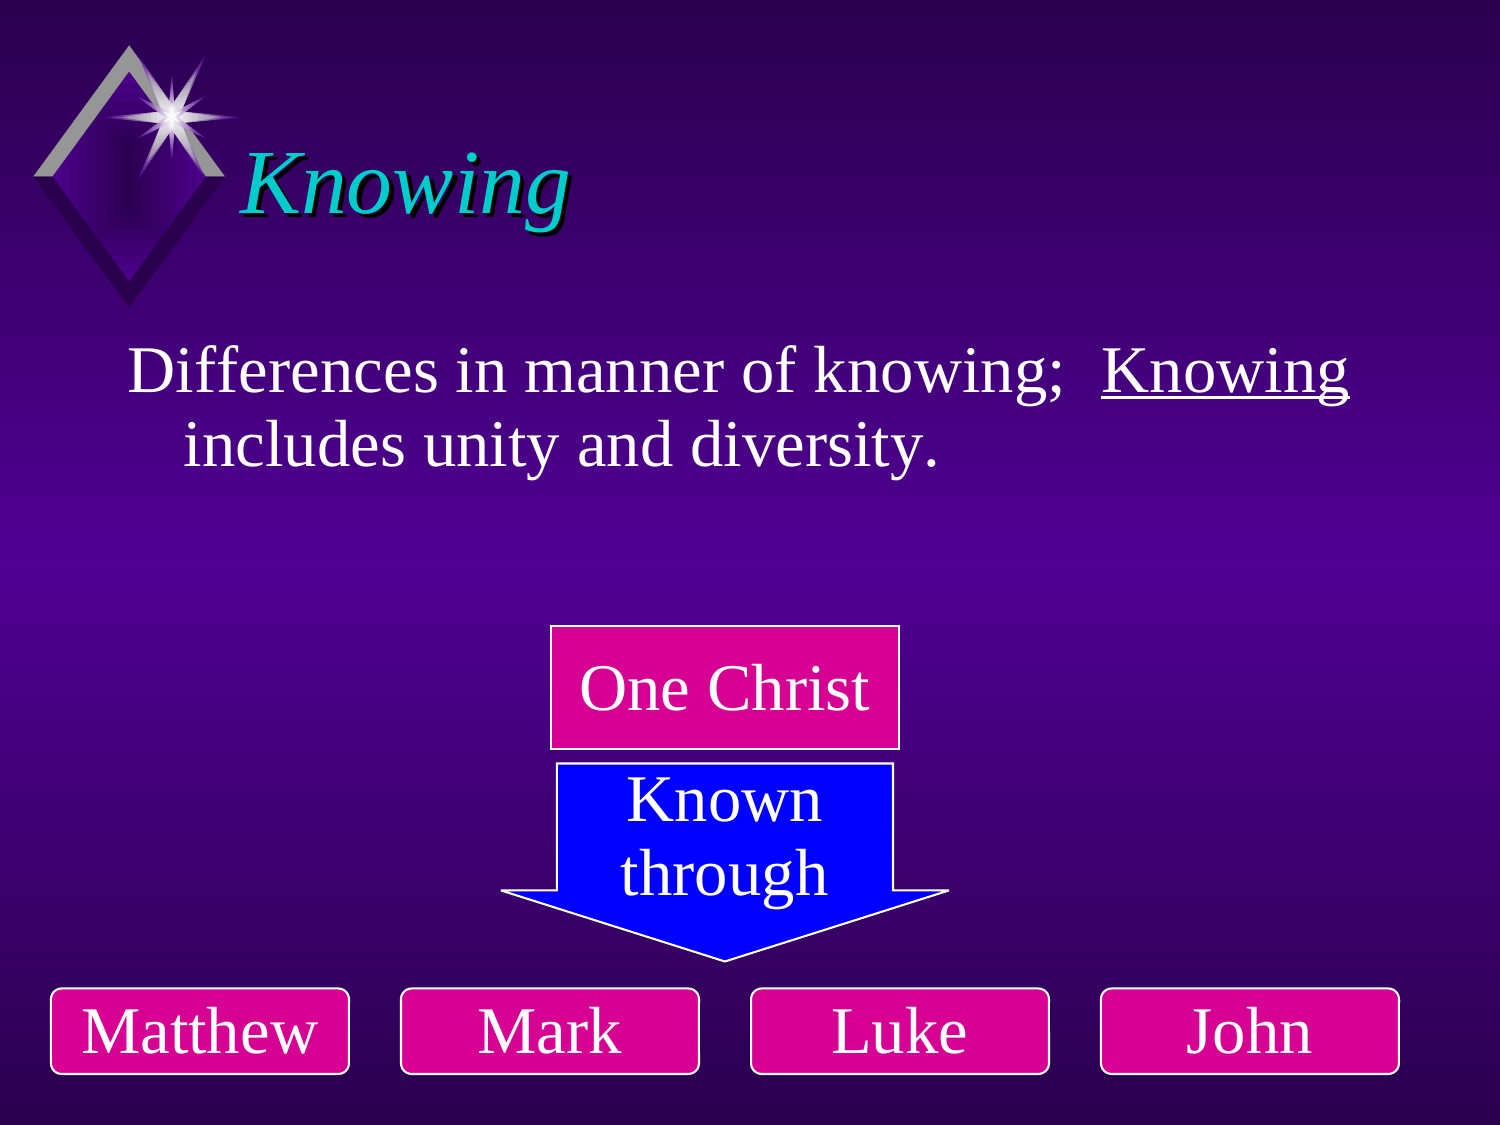

# Knowing
Differences in manner of knowing; Knowing includes unity and diversity.
One Christ
Known
through
Matthew
Mark
Luke
John